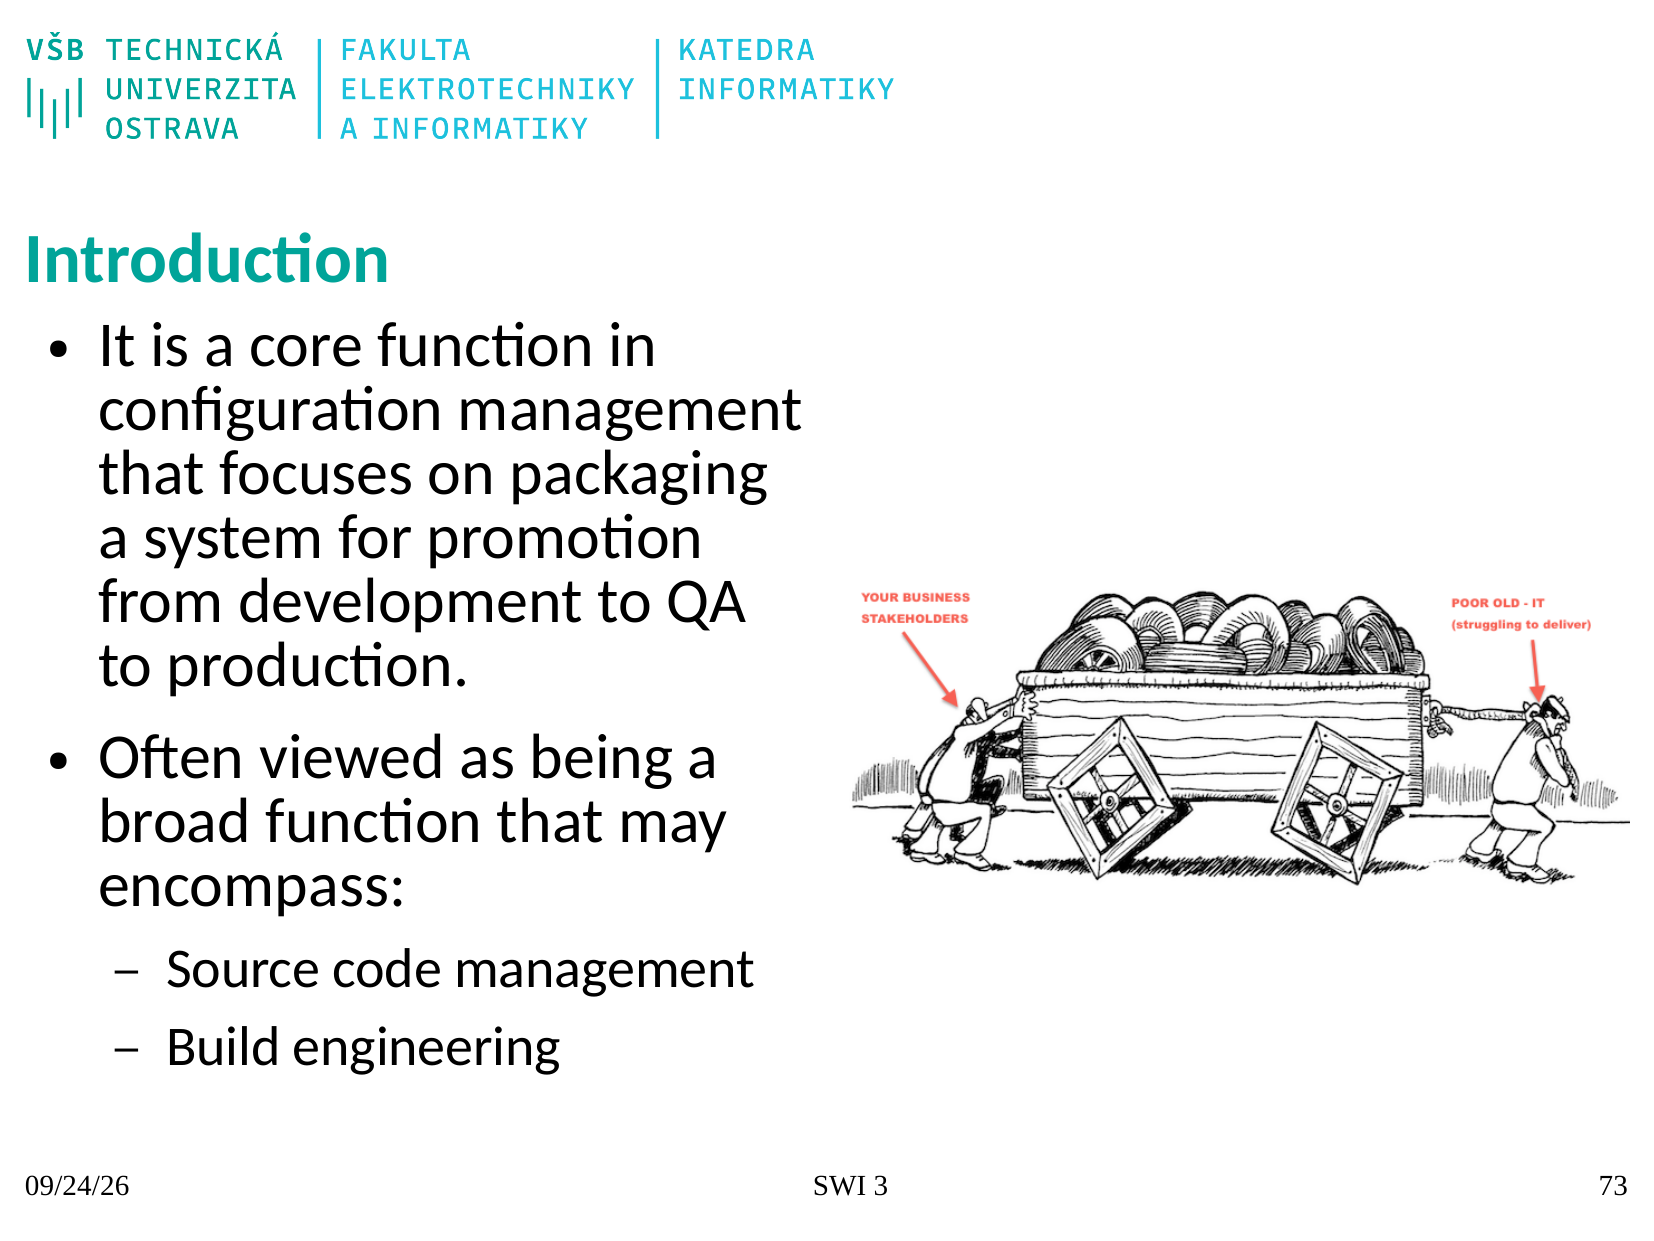

# Introduction
It is a core function in configuration management that focuses on packaging a system for promotion from development to QA to production.
Often viewed as being a broad function that may encompass:
Source code management
Build engineering
SWI 3
73